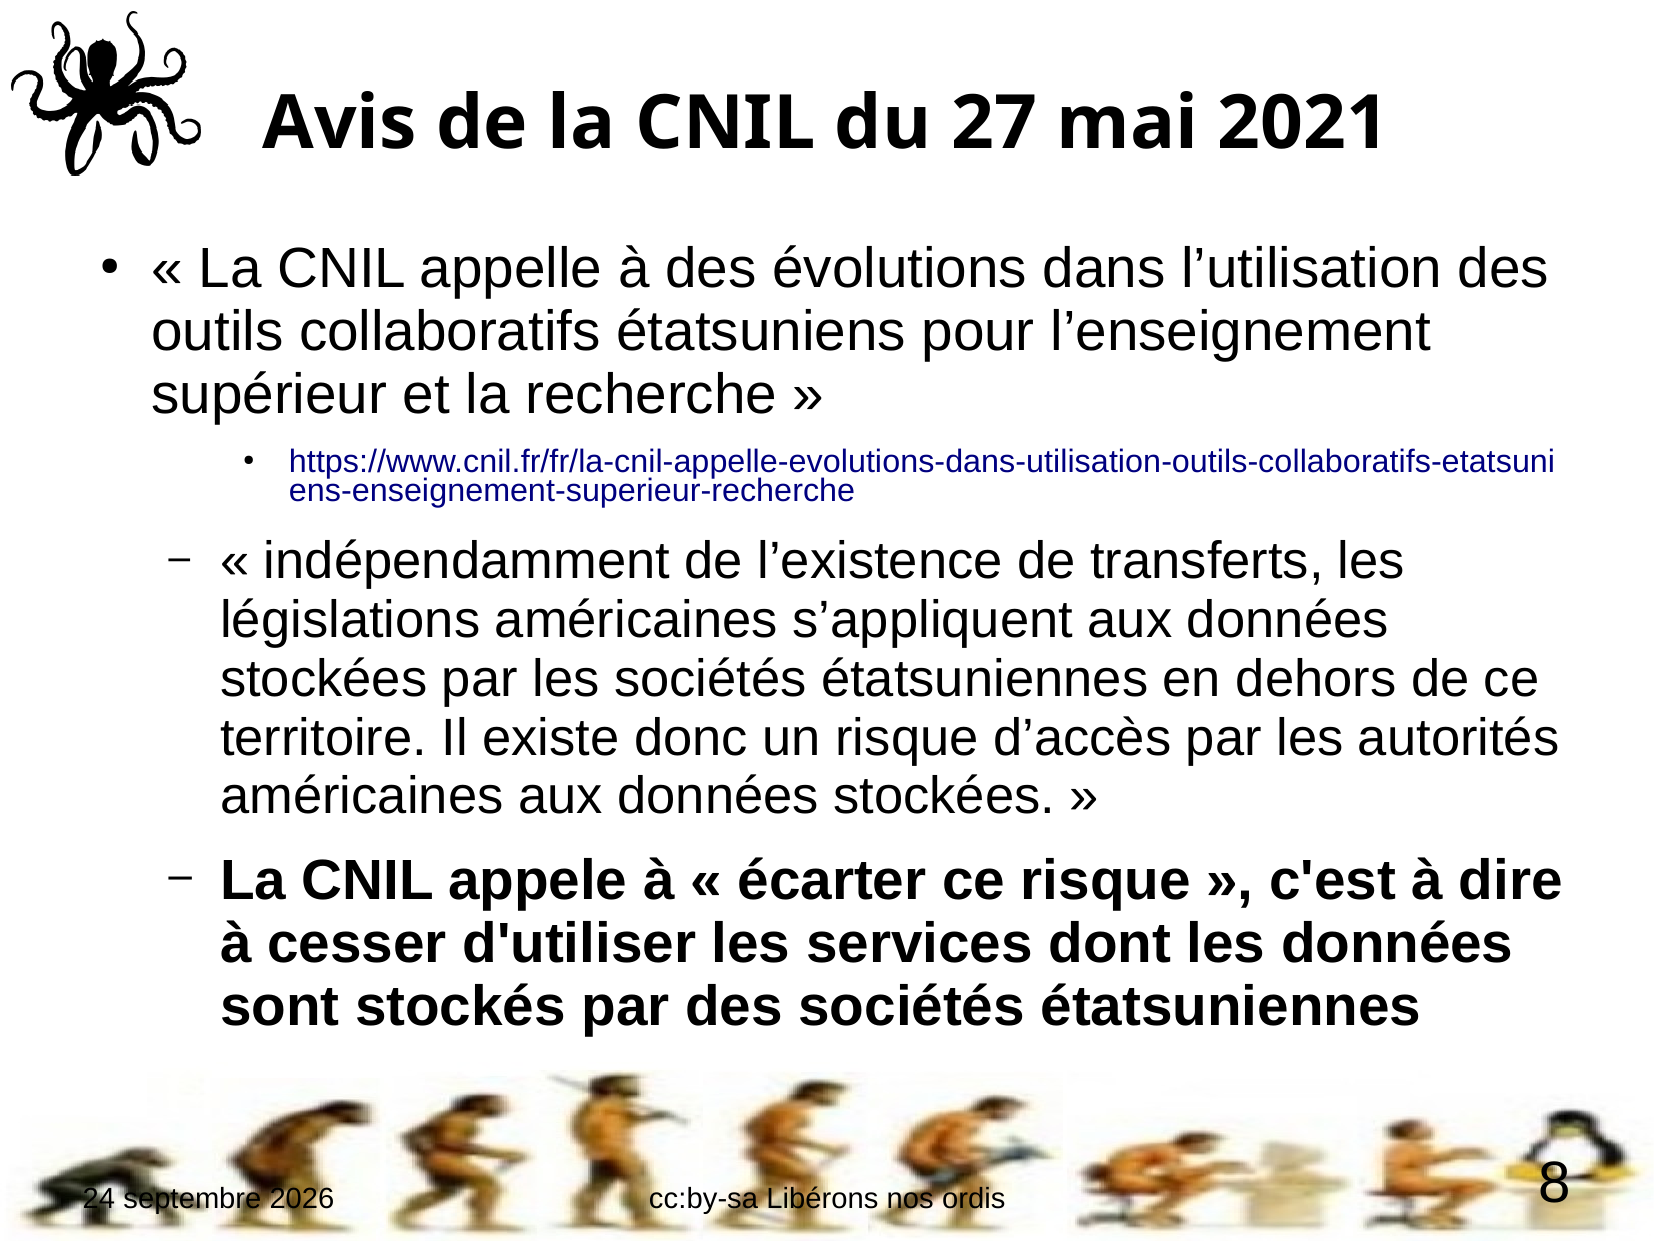

# Avis de la CNIL du 27 mai 2021
« La CNIL appelle à des évolutions dans l’utilisation des outils collaboratifs étatsuniens pour l’enseignement supérieur et la recherche »
https://www.cnil.fr/fr/la-cnil-appelle-evolutions-dans-utilisation-outils-collaboratifs-etatsuniens-enseignement-superieur-recherche
« indépendamment de l’existence de transferts, les législations américaines s’appliquent aux données stockées par les sociétés étatsuniennes en dehors de ce territoire. Il existe donc un risque d’accès par les autorités américaines aux données stockées. »
La CNIL appele à « écarter ce risque », c'est à dire à cesser d'utiliser les services dont les données sont stockés par des sociétés étatsuniennes
cc:by-sa Libérons nos ordis
8